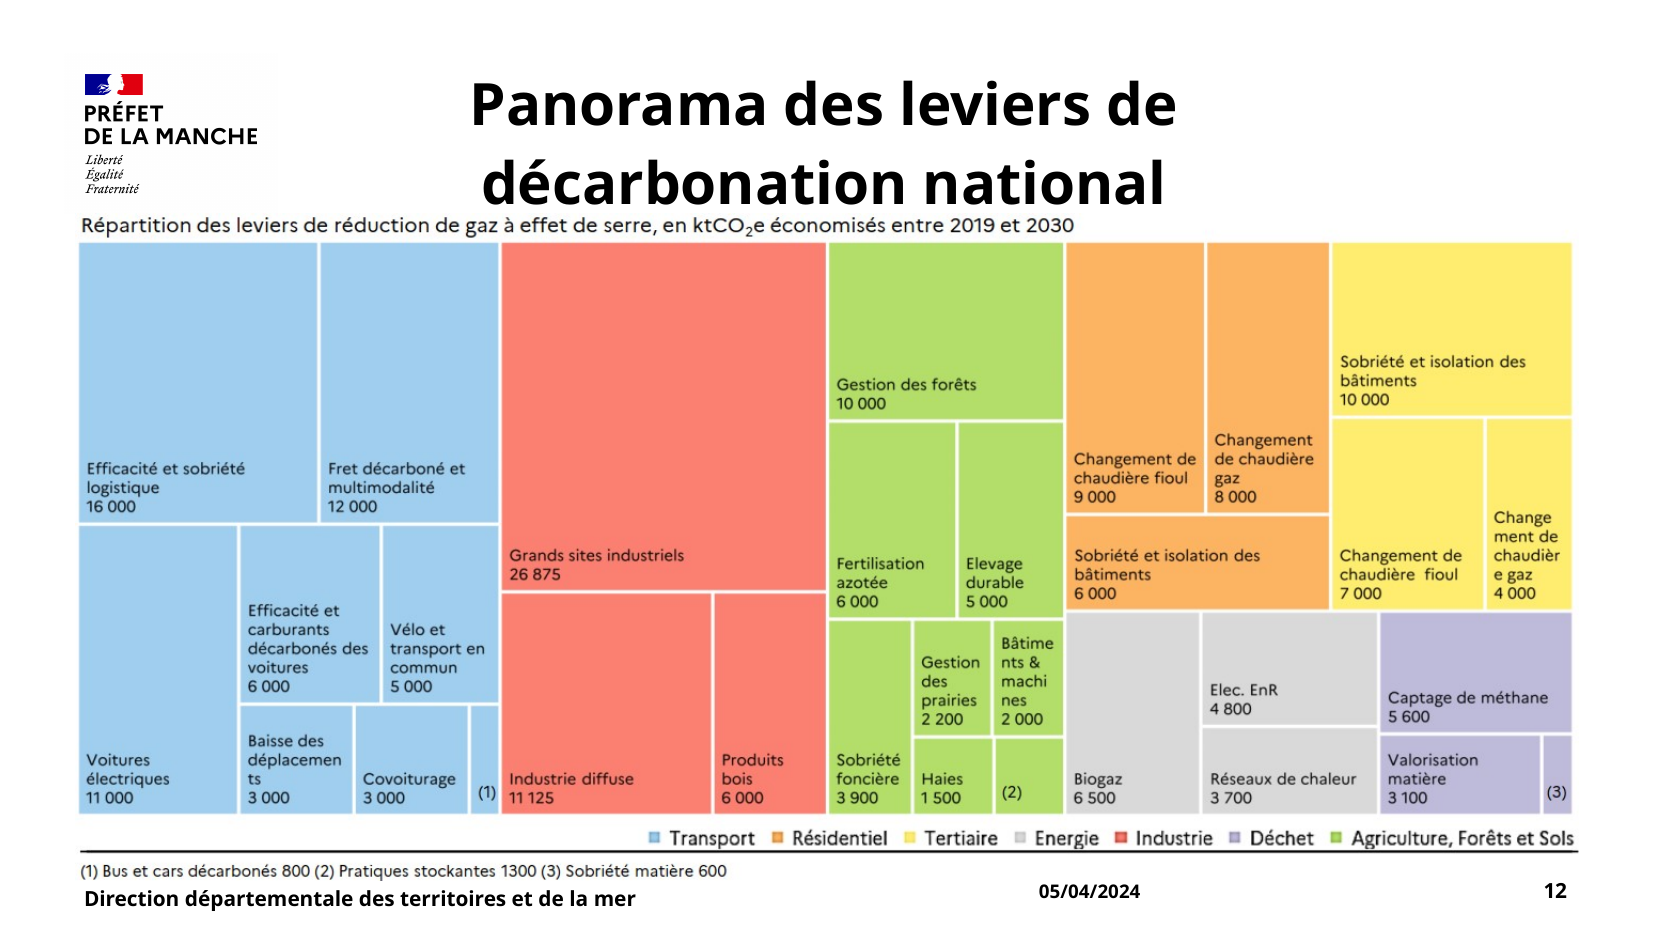

# Panorama des leviers de décarbonation national
12